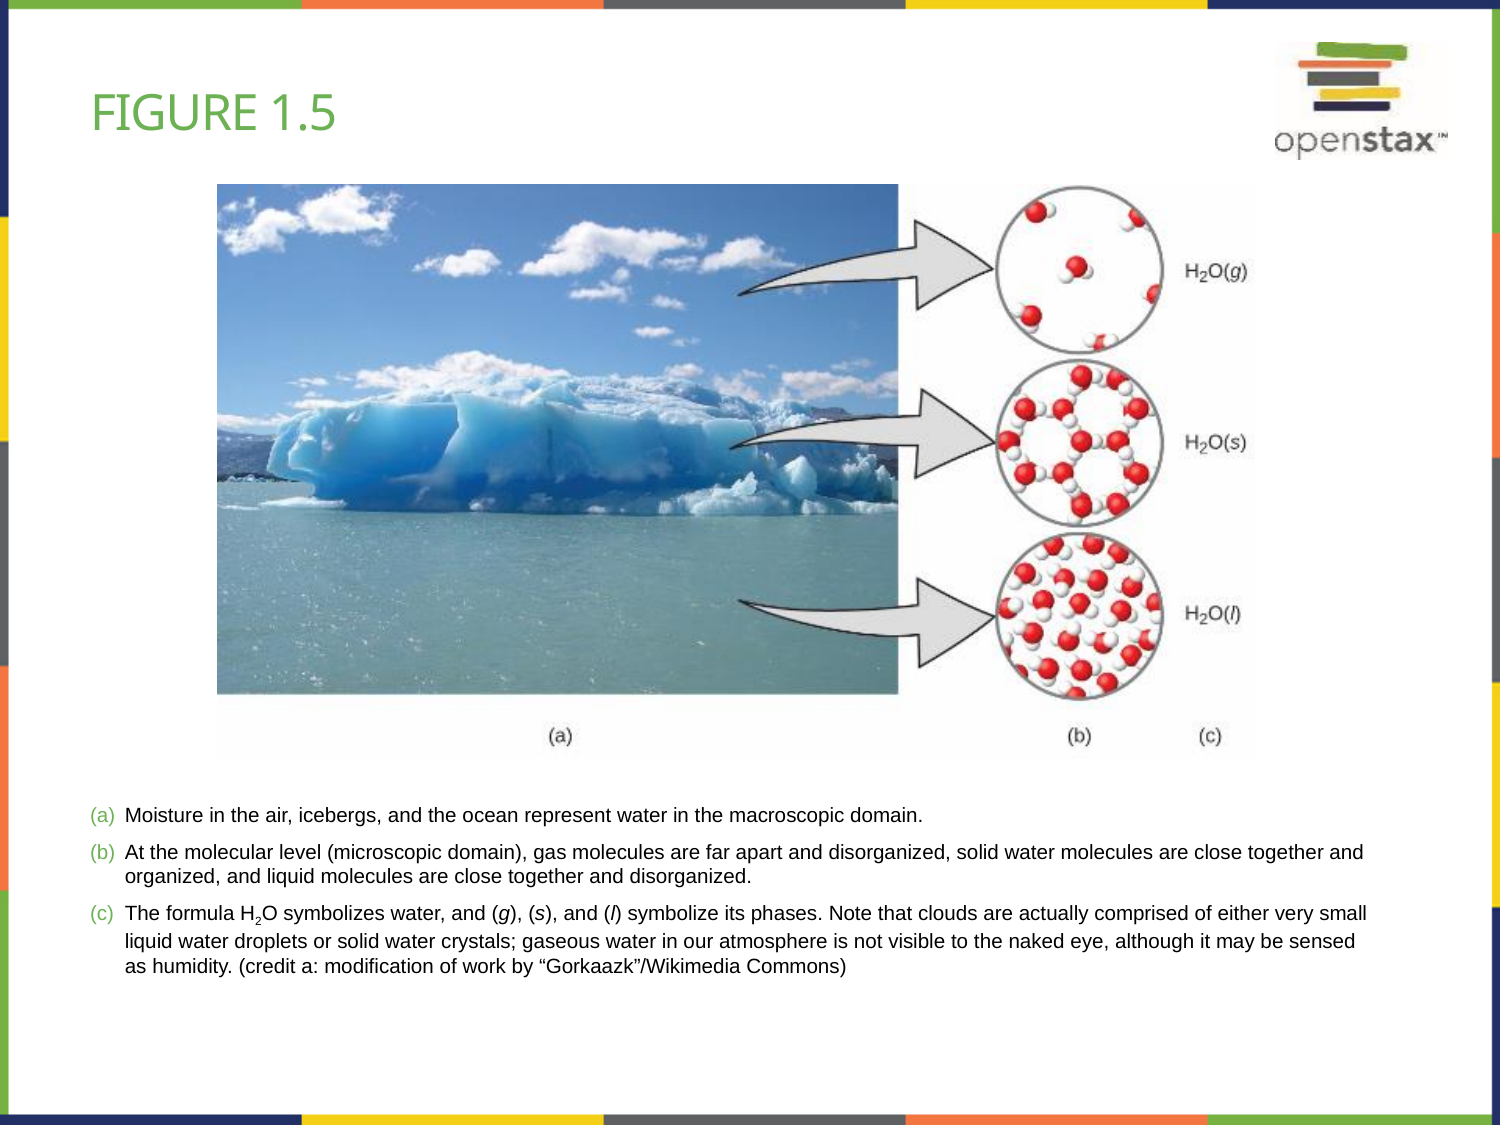

# Figure 1.5
Moisture in the air, icebergs, and the ocean represent water in the macroscopic domain.
At the molecular level (microscopic domain), gas molecules are far apart and disorganized, solid water molecules are close together and organized, and liquid molecules are close together and disorganized.
The formula H2O symbolizes water, and (g), (s), and (l) symbolize its phases. Note that clouds are actually comprised of either very small liquid water droplets or solid water crystals; gaseous water in our atmosphere is not visible to the naked eye, although it may be sensed as humidity. (credit a: modification of work by “Gorkaazk”/Wikimedia Commons)